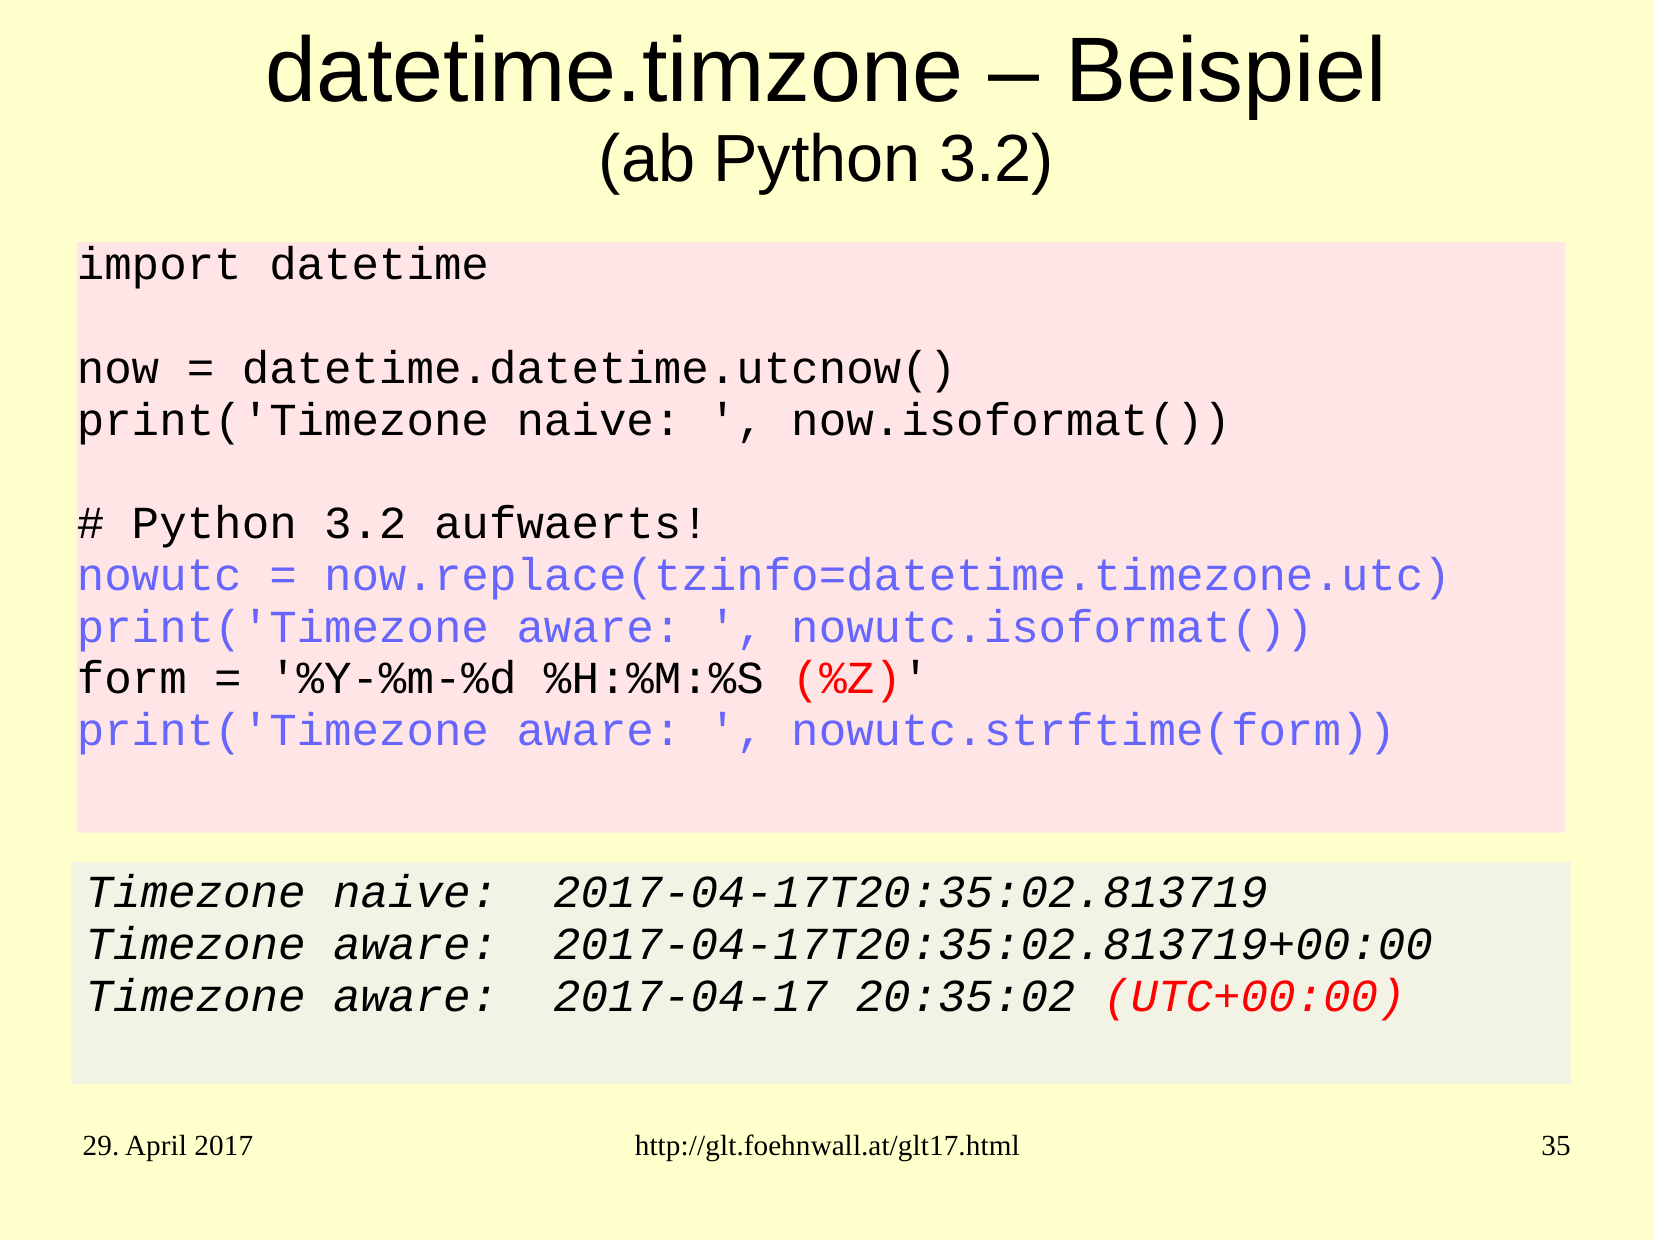

# datetime.timzone – Beispiel (ab Python 3.2)
import datetime
now = datetime.datetime.utcnow()
print('Timezone naive: ', now.isoformat())
# Python 3.2 aufwaerts!
nowutc = now.replace(tzinfo=datetime.timezone.utc)
print('Timezone aware: ', nowutc.isoformat())
form = '%Y-%m-%d %H:%M:%S (%Z)'
print('Timezone aware: ', nowutc.strftime(form))
Timezone naive: 2017-04-17T20:35:02.813719
Timezone aware: 2017-04-17T20:35:02.813719+00:00
Timezone aware: 2017-04-17 20:35:02 (UTC+00:00)
29. April 2017
http://glt.foehnwall.at/glt17.html
35